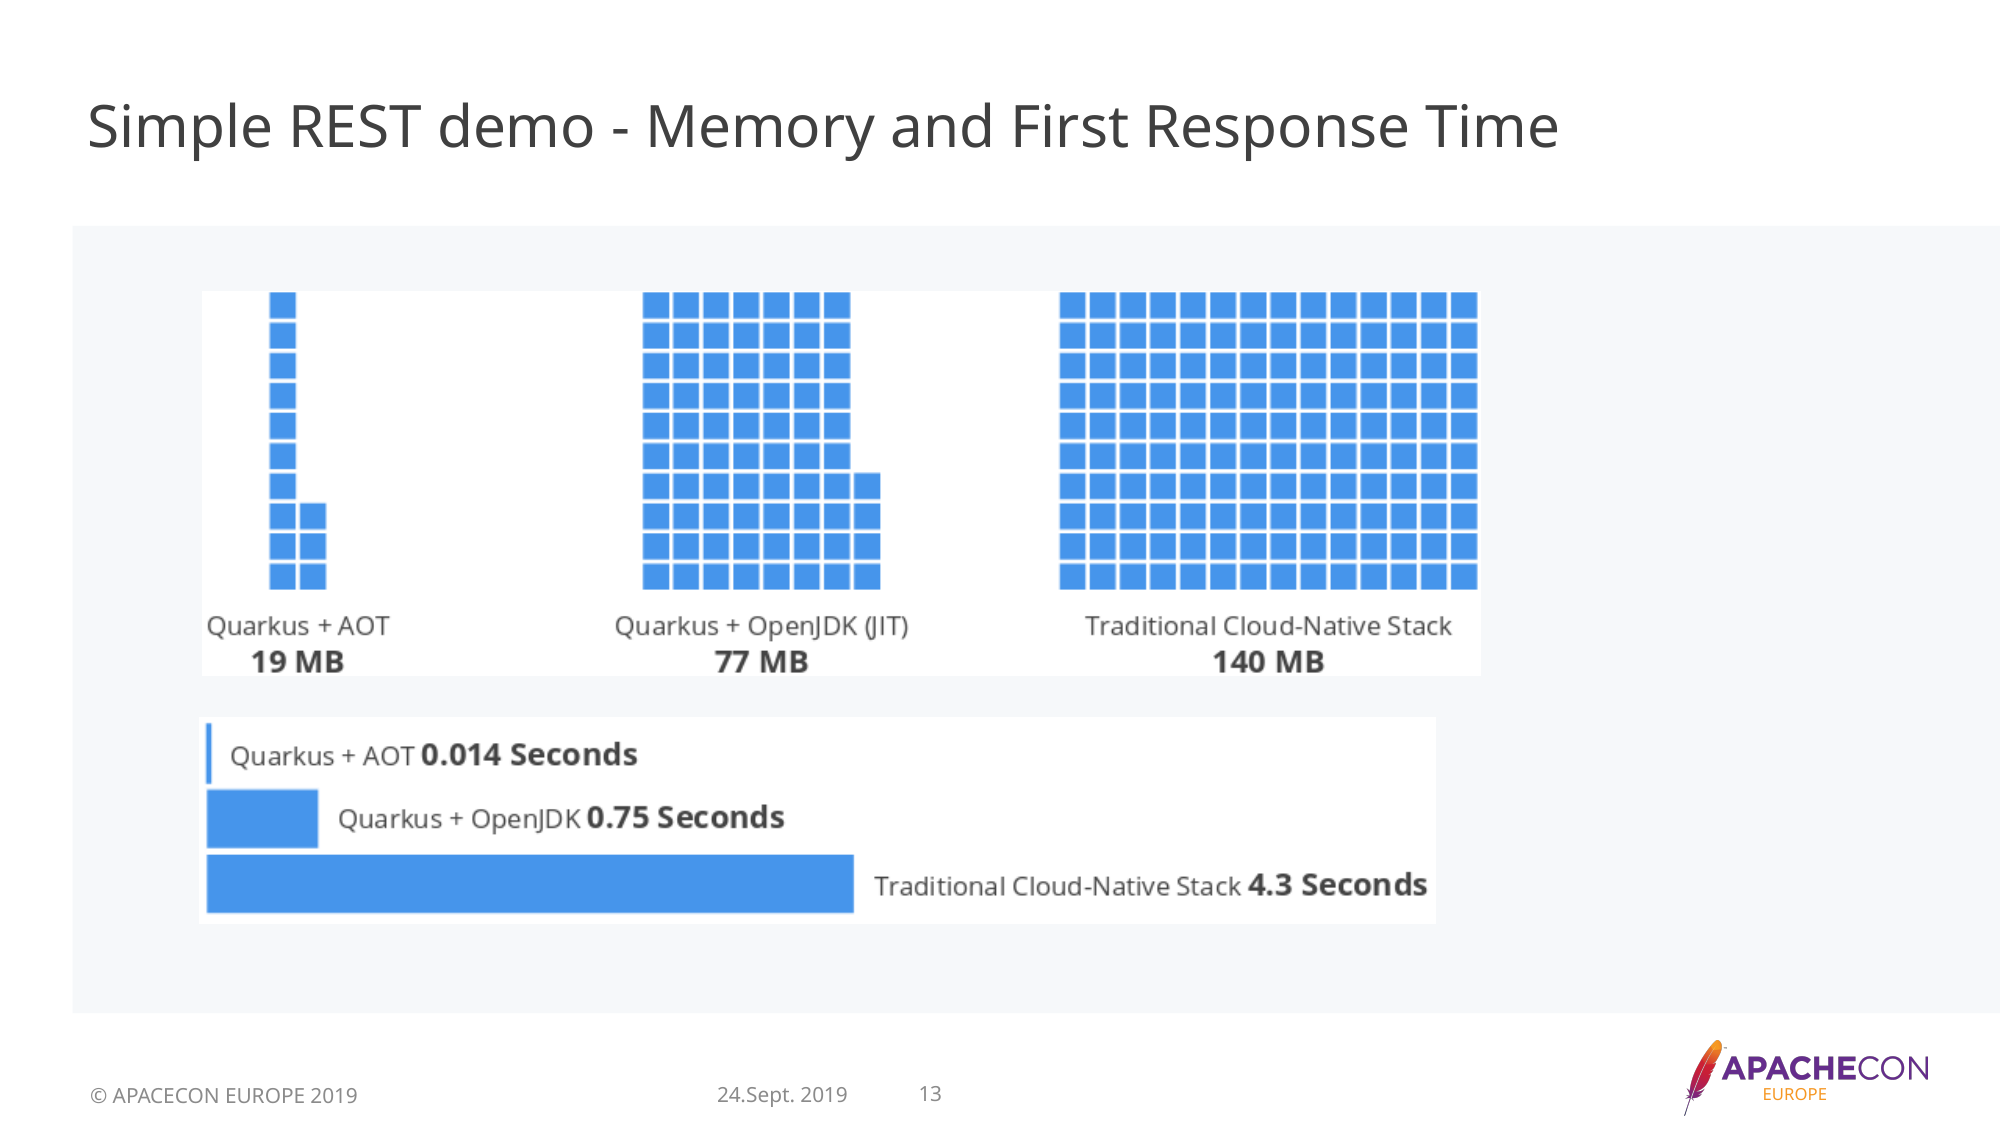

# Simple REST demo - Memory and First Response Time
© APACECON EUROPE 2019
24.Sept. 2019